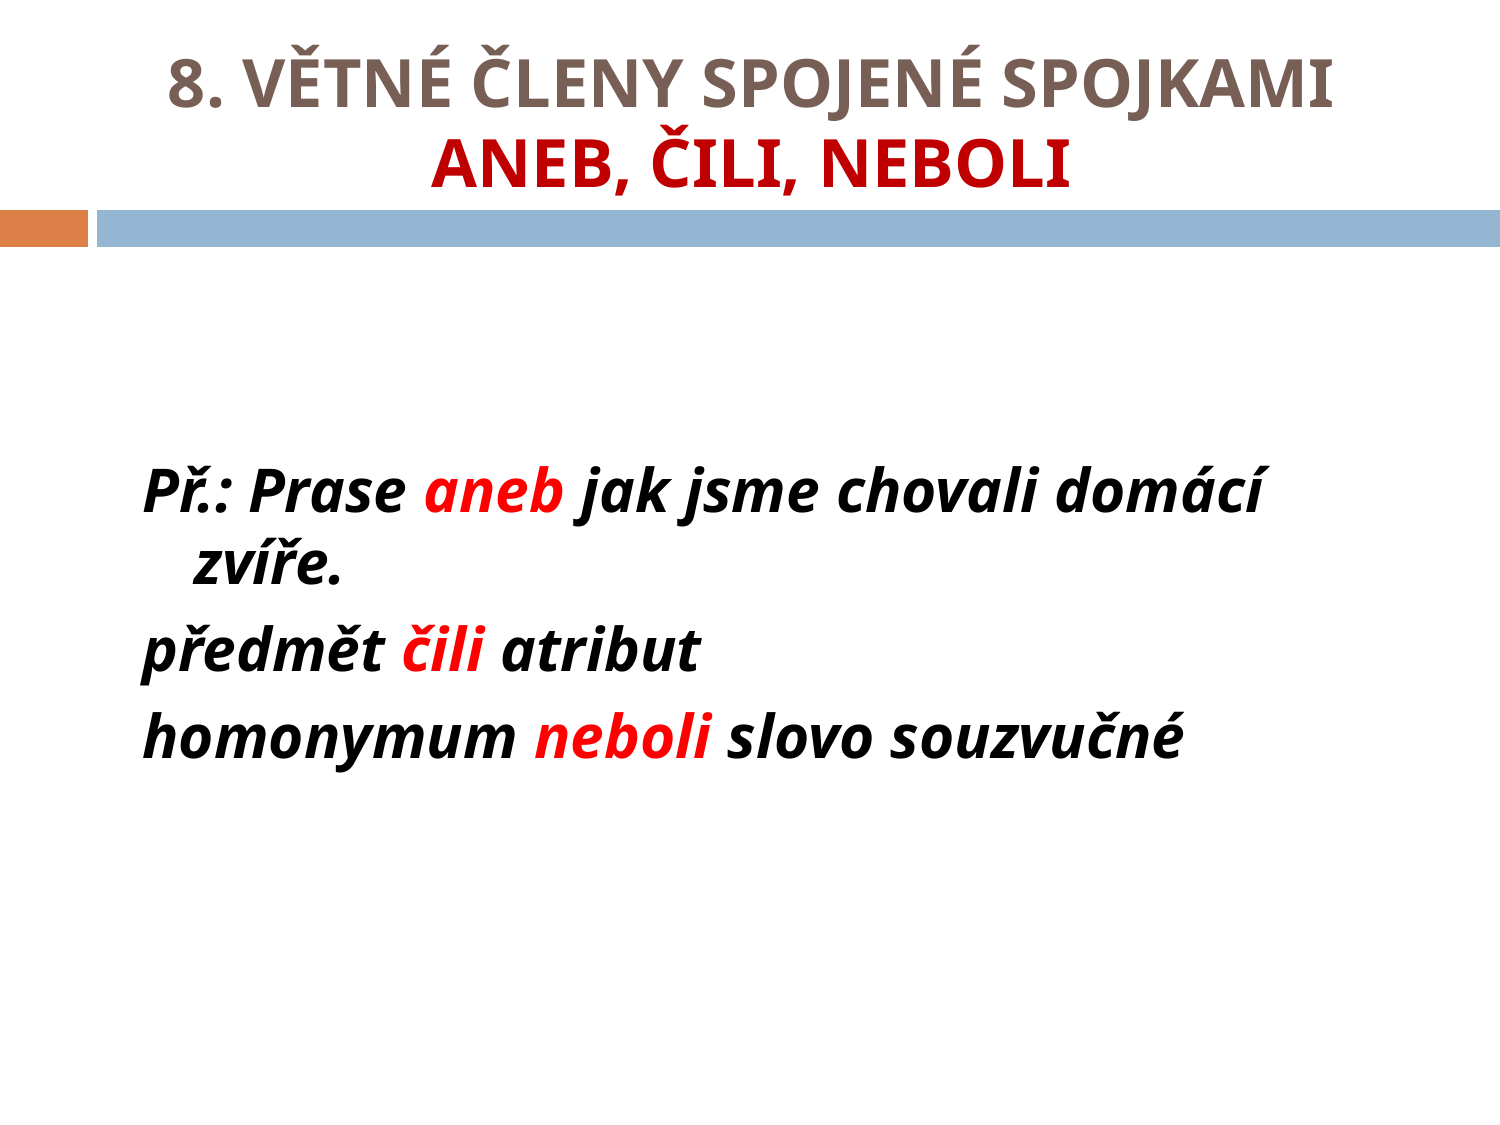

# 8. VĚTNÉ ČLENY SPOJENÉ SPOJKAMI ANEB, ČILI, NEBOLI
Př.: Prase aneb jak jsme chovali domácí zvíře.
předmět čili atribut
homonymum neboli slovo souzvučné